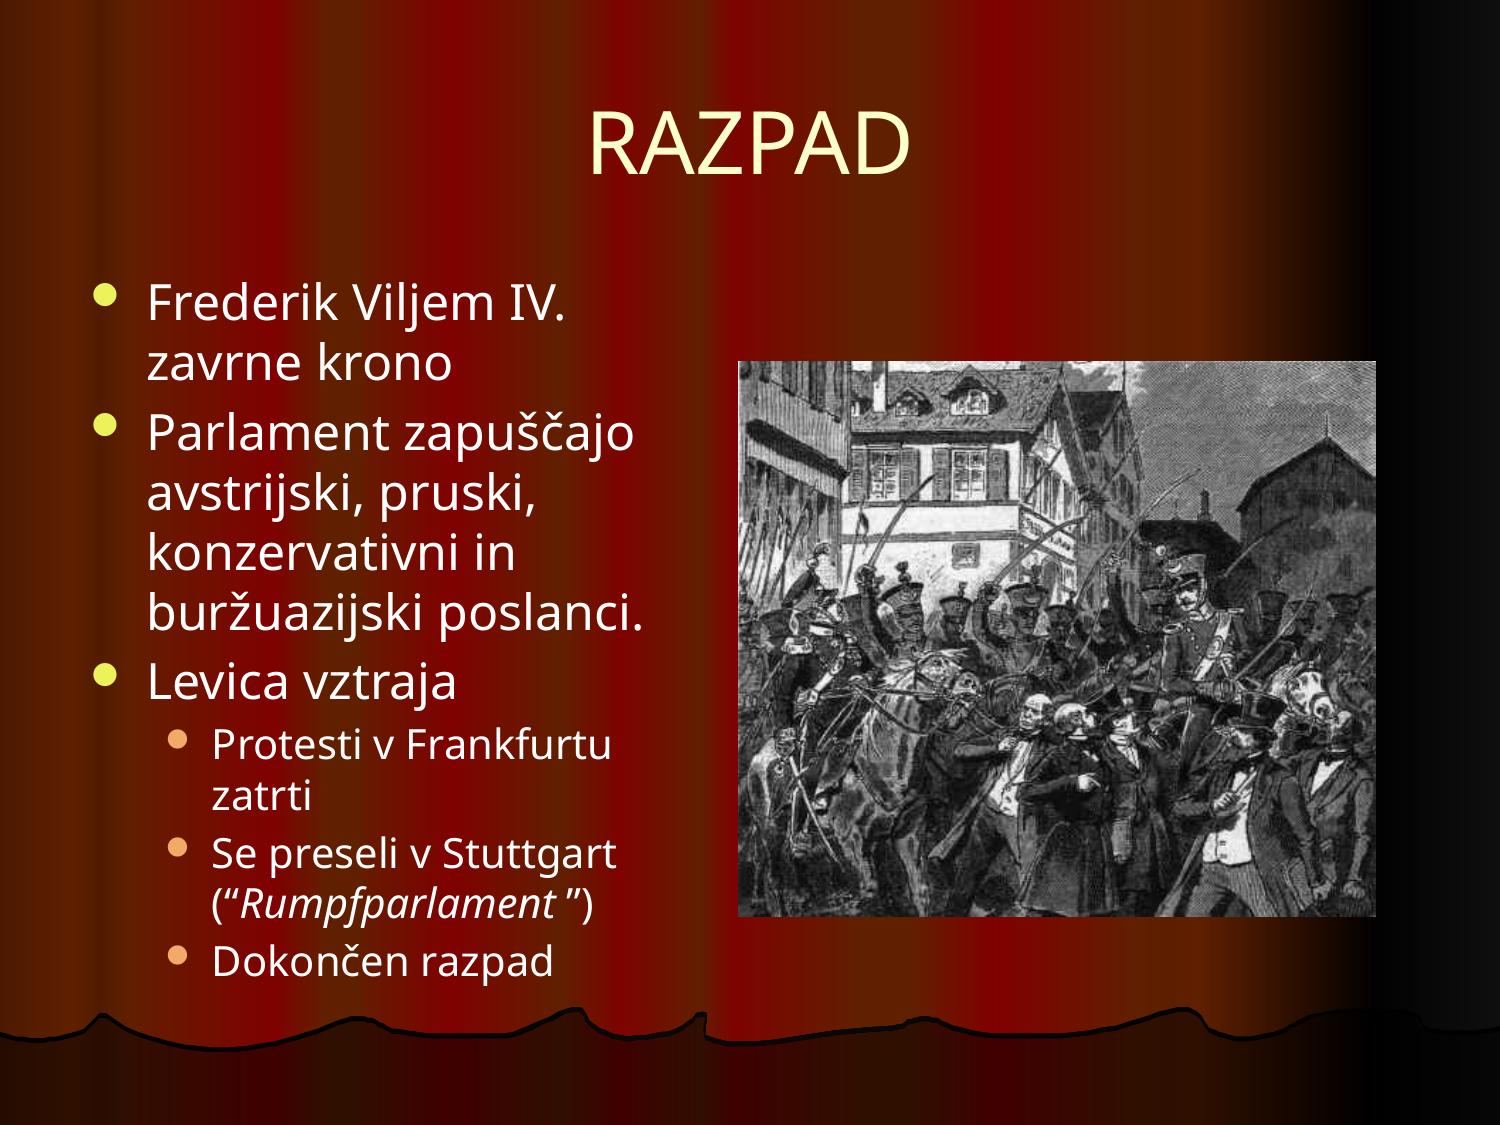

# RAZPAD
Frederik Viljem IV. zavrne krono
Parlament zapuščajo avstrijski, pruski, konzervativni in buržuazijski poslanci.
Levica vztraja
Protesti v Frankfurtu zatrti
Se preseli v Stuttgart (“Rumpfparlament ”)
Dokončen razpad